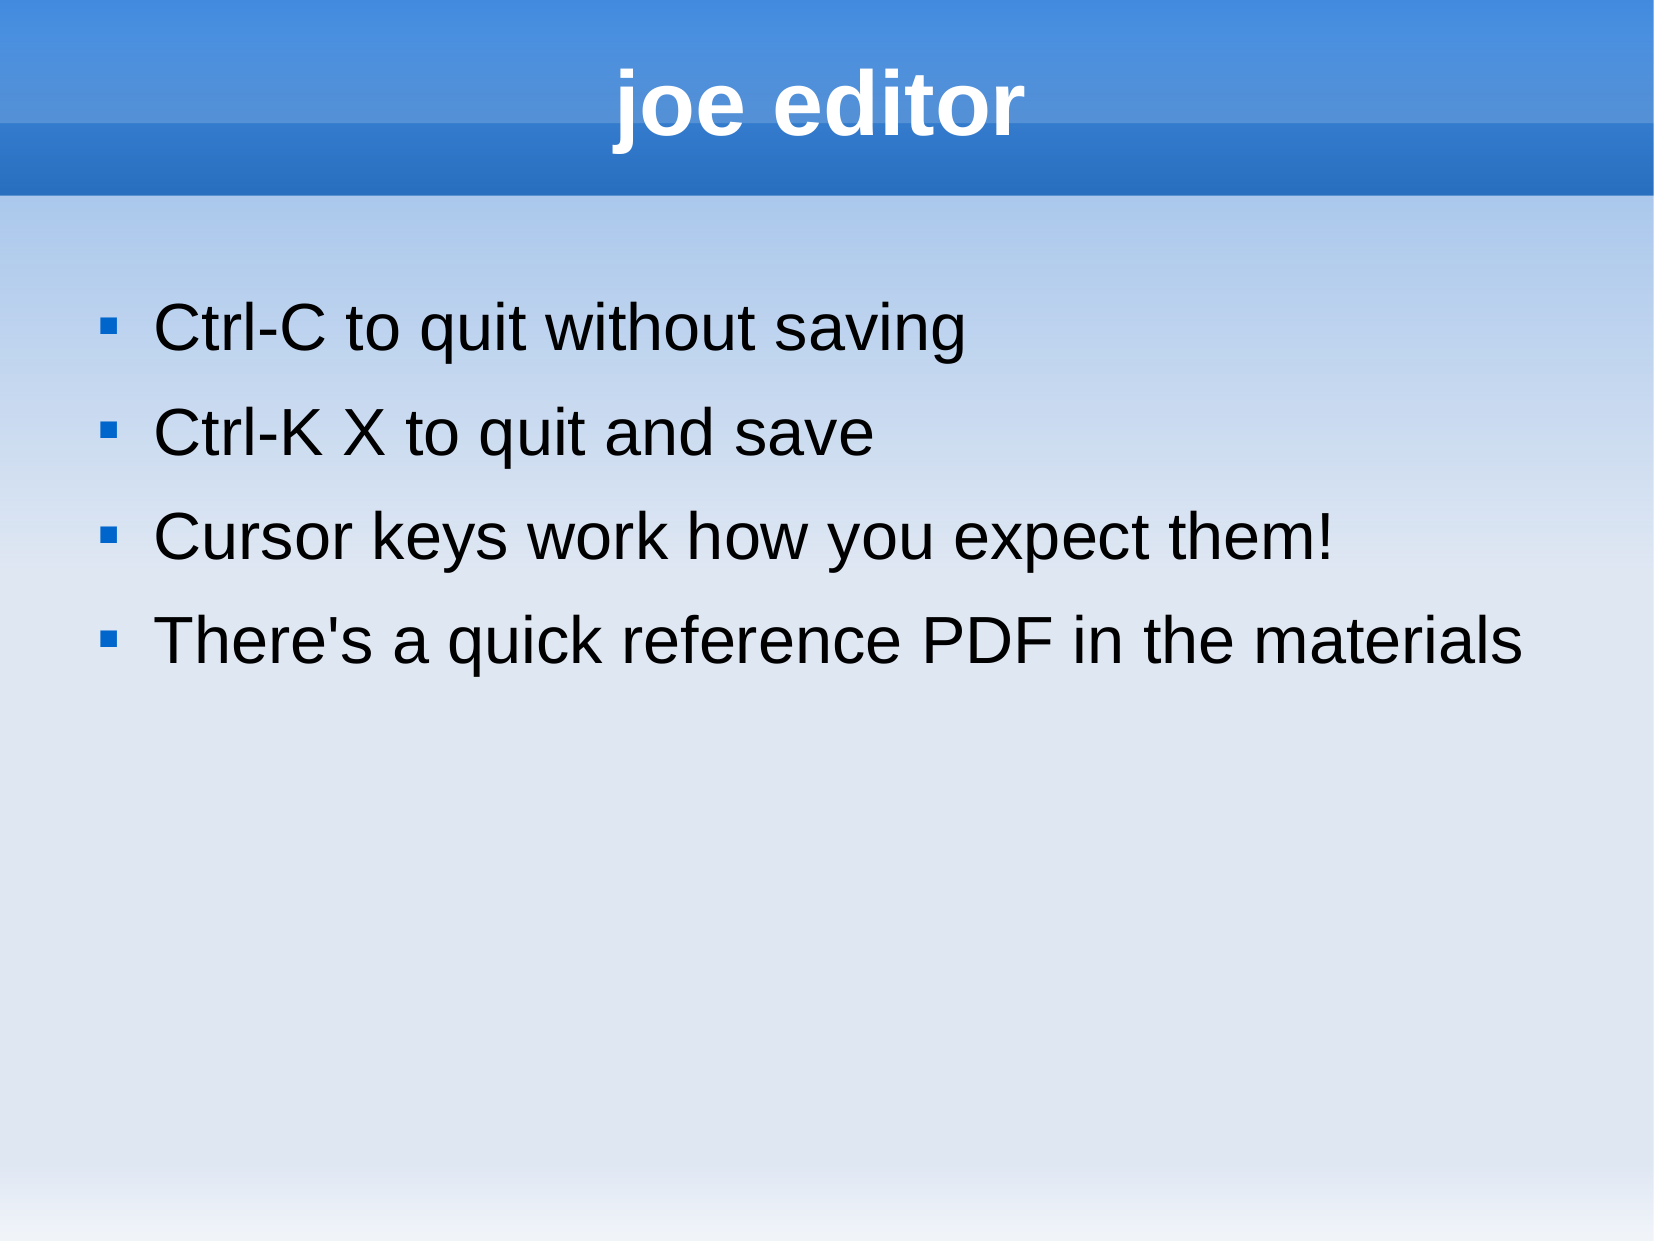

# joe editor
Ctrl-C to quit without saving
Ctrl-K X to quit and save
Cursor keys work how you expect them!
There's a quick reference PDF in the materials